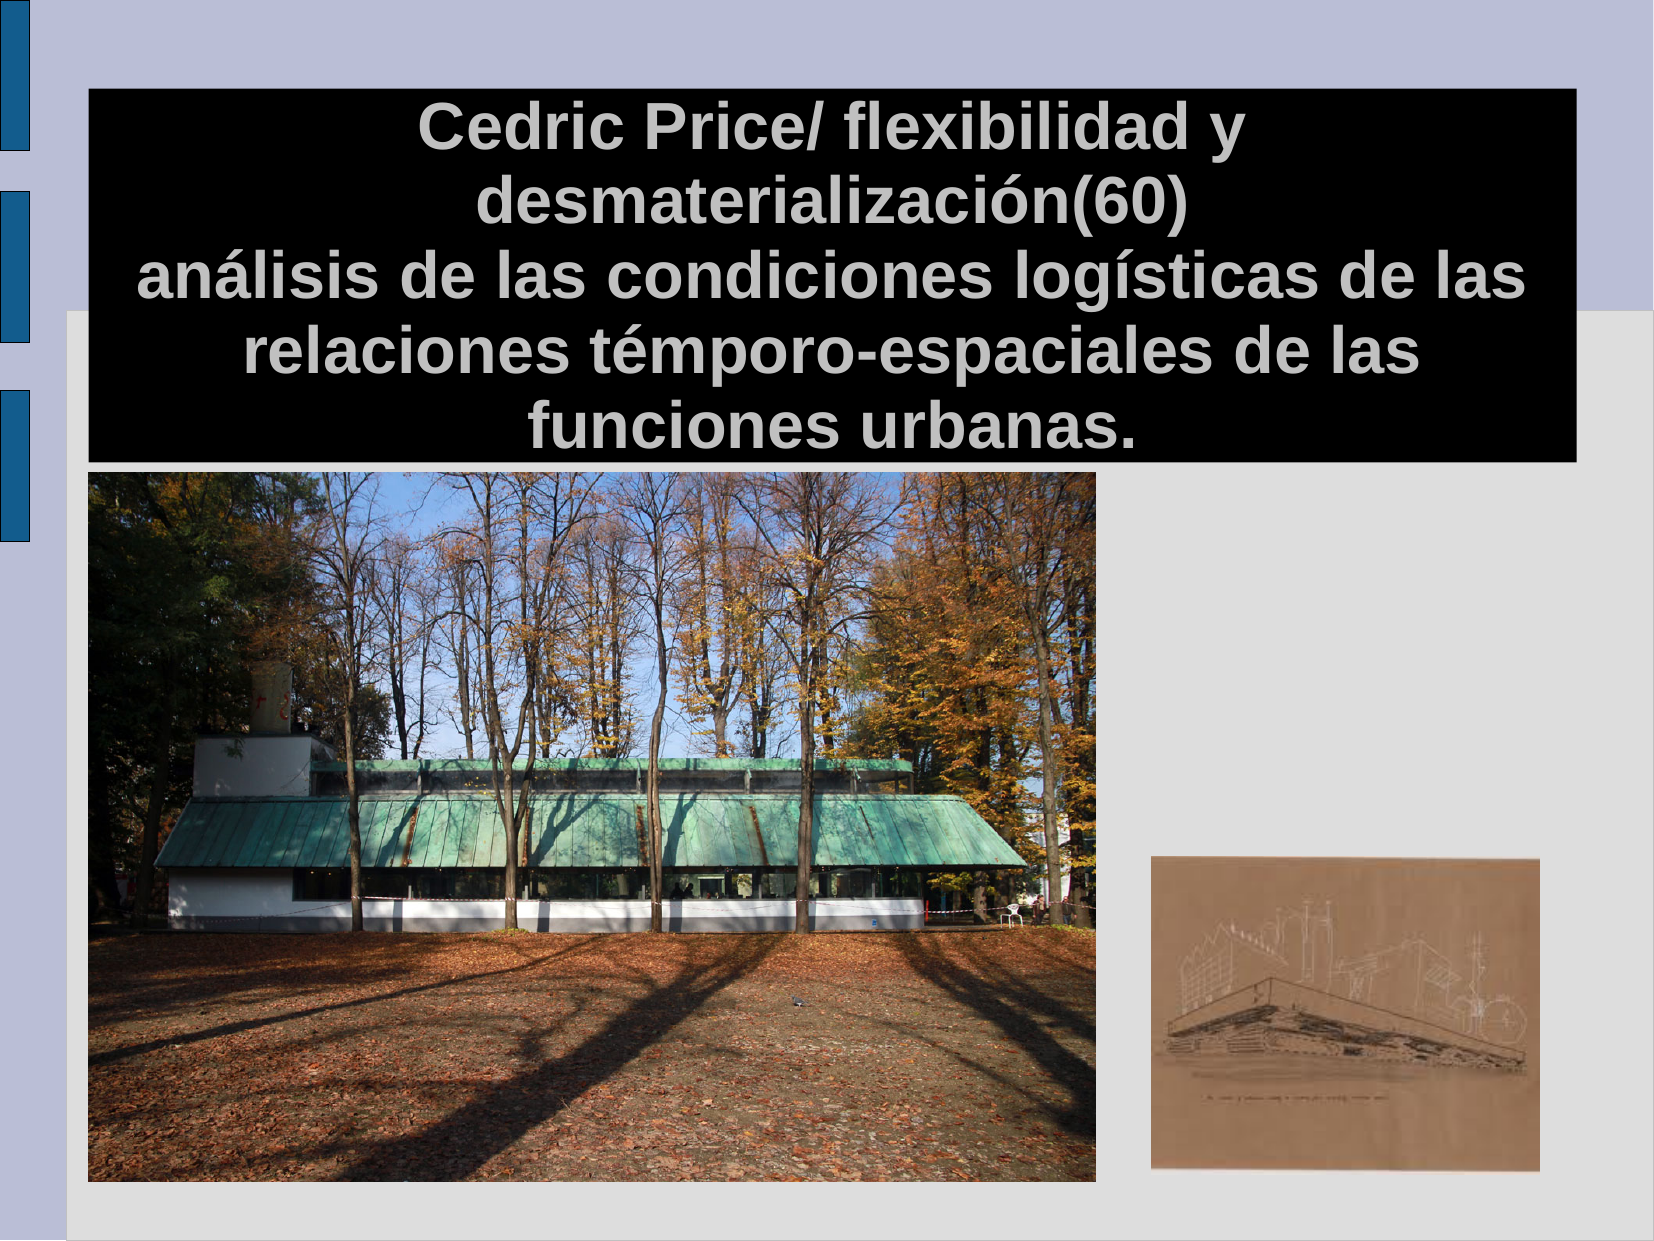

# Cedric Price/ flexibilidad y desmaterialización(60) análisis de las condiciones logísticas de las relaciones témporo-espaciales de las funciones urbanas.